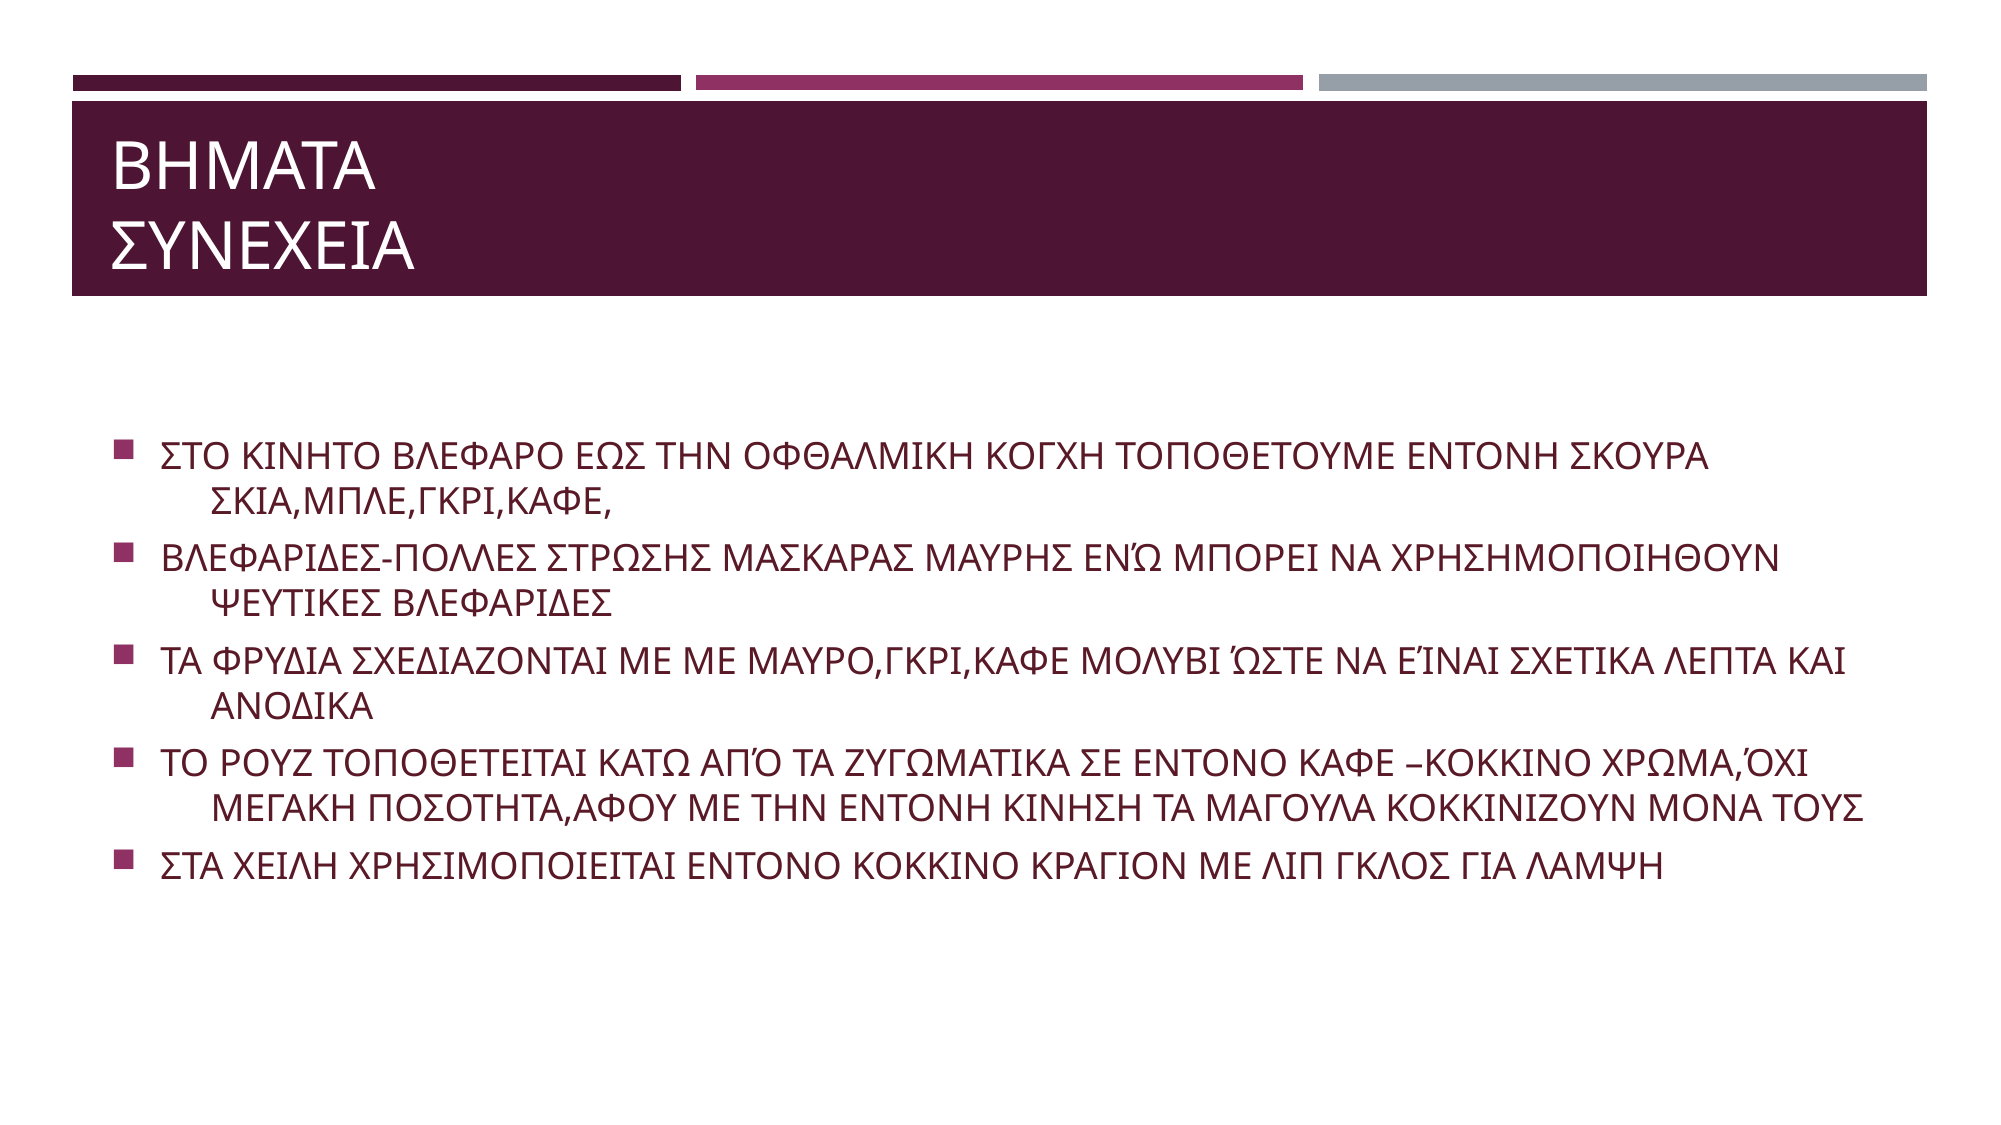

# ΒΗΜΑΤΑ ΣΥΝΕΧΕΙΑ
ΣΤΟ ΚΙΝΗΤΟ ΒΛΕΦΑΡΟ ΕΩΣ ΤΗΝ ΟΦΘΑΛΜΙΚΗ ΚΟΓΧΗ ΤΟΠΟΘΕΤΟΥΜΕ ΕΝΤΟΝΗ ΣΚΟΥΡΑ ΣΚΙΑ,ΜΠΛΕ,ΓΚΡΙ,ΚΑΦΕ,
ΒΛΕΦΑΡΙΔΕΣ-ΠΟΛΛΕΣ ΣΤΡΩΣΗΣ ΜΑΣΚΑΡΑΣ ΜΑΥΡΗΣ ΕΝΏ ΜΠΟΡΕΙ ΝΑ ΧΡΗΣΗΜΟΠΟΙΗΘΟΥΝ ΨΕΥΤΙΚΕΣ ΒΛΕΦΑΡΙΔΕΣ
ΤΑ ΦΡΥΔΙΑ ΣΧΕΔΙΑΖΟΝΤΑΙ ΜΕ ΜΕ ΜΑΥΡΟ,ΓΚΡΙ,ΚΑΦΕ ΜΟΛΥΒΙ ΏΣΤΕ ΝΑ ΕΊΝΑΙ ΣΧΕΤΙΚΑ ΛΕΠΤΑ ΚΑΙ ΑΝΟΔΙΚΑ
ΤΟ ΡΟΥΖ ΤΟΠΟΘΕΤΕΙΤΑΙ ΚΑΤΩ ΑΠΌ ΤΑ ΖΥΓΩΜΑΤΙΚΑ ΣΕ ΕΝΤΟΝΟ ΚΑΦΕ –ΚΟΚΚΙΝΟ ΧΡΩΜΑ,ΌΧΙ ΜΕΓΑΚΗ ΠΟΣΟΤΗΤΑ,ΑΦΟΥ ΜΕ ΤΗΝ ΕΝΤΟΝΗ ΚΙΝΗΣΗ ΤΑ ΜΑΓΟΥΛΑ ΚΟΚΚΙΝΙΖΟΥΝ ΜΟΝΑ ΤΟΥΣ
ΣΤΑ ΧΕΙΛΗ ΧΡΗΣΙΜΟΠΟΙΕΙΤΑΙ ΕΝΤΟΝΟ ΚΟΚΚΙΝΟ ΚΡΑΓΙΟΝ ΜΕ ΛΙΠ ΓΚΛΟΣ ΓΙΑ ΛΑΜΨΗ